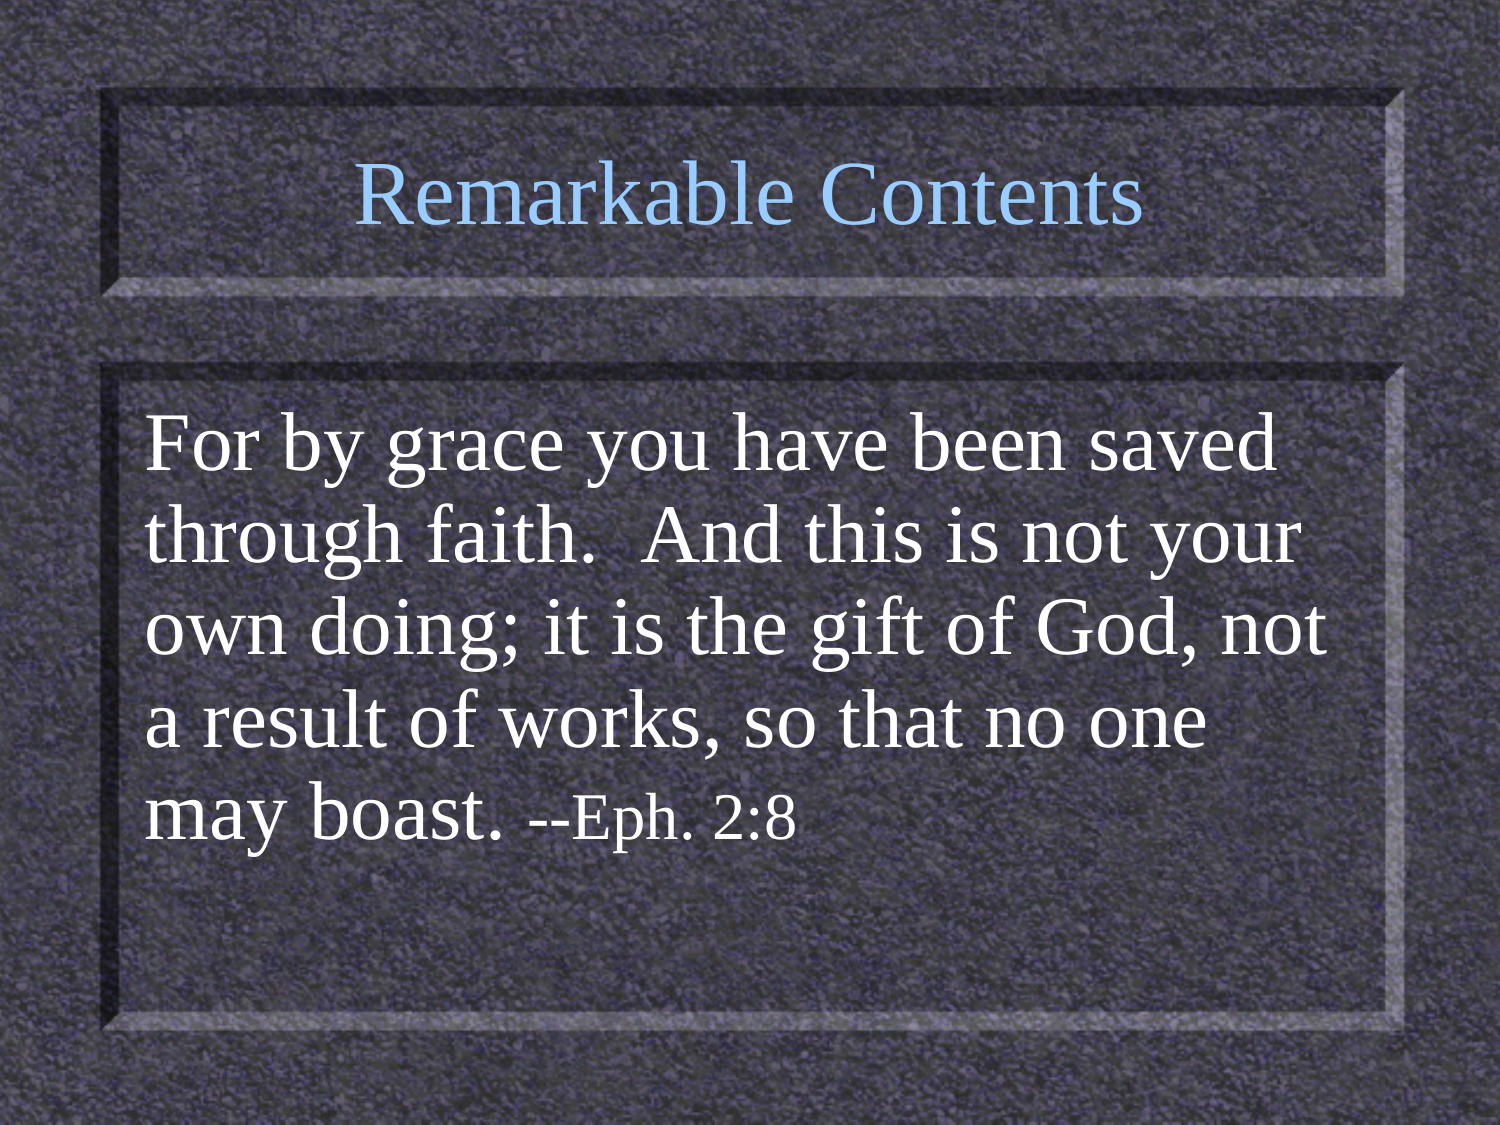

# Remarkable Contents
For by grace you have been saved through faith. And this is not your own doing; it is the gift of God, not a result of works, so that no one may boast. --Eph. 2:8